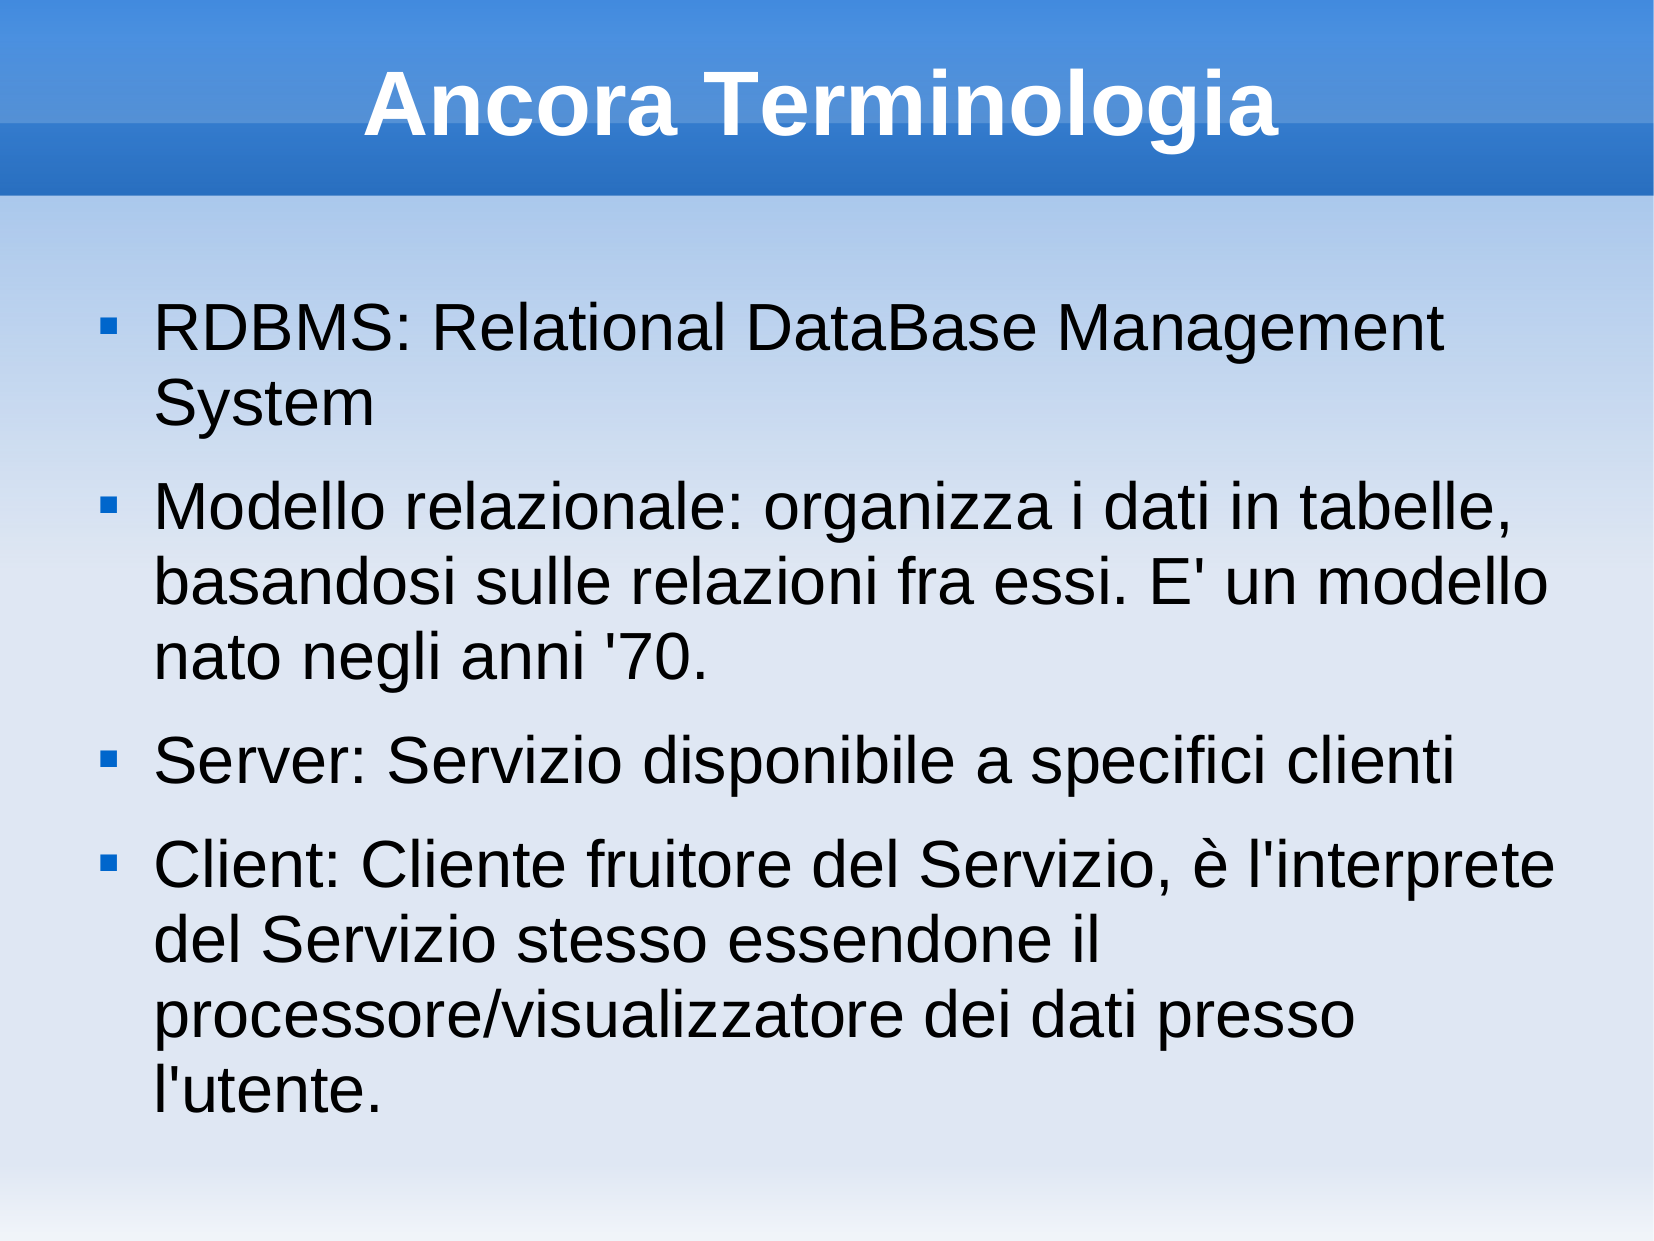

# Ancora Terminologia
RDBMS: Relational DataBase Management System
Modello relazionale: organizza i dati in tabelle, basandosi sulle relazioni fra essi. E' un modello nato negli anni '70.
Server: Servizio disponibile a specifici clienti
Client: Cliente fruitore del Servizio, è l'interprete del Servizio stesso essendone il processore/visualizzatore dei dati presso l'utente.